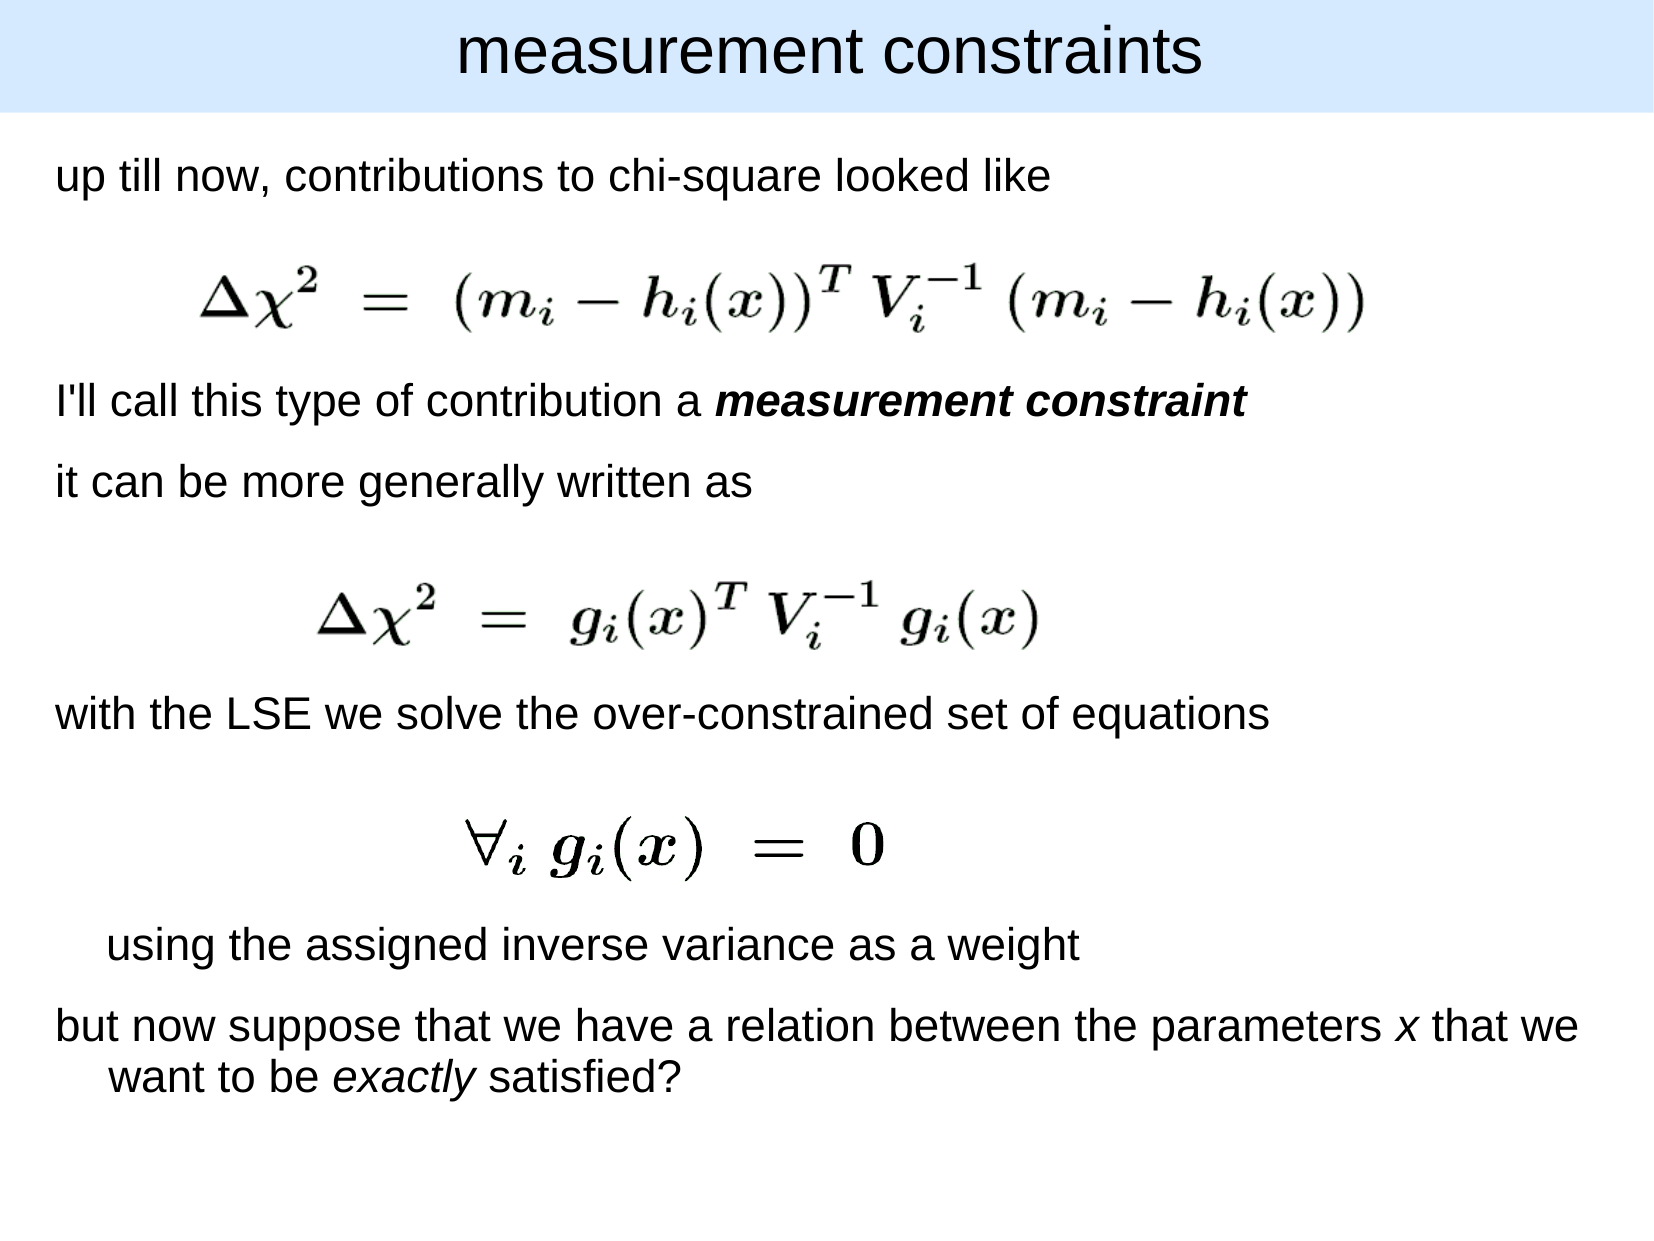

# measurement constraints
up till now, contributions to chi-square looked like
I'll call this type of contribution a measurement constraint
it can be more generally written as
with the LSE we solve the over-constrained set of equations
 using the assigned inverse variance as a weight
but now suppose that we have a relation between the parameters x that we want to be exactly satisfied?